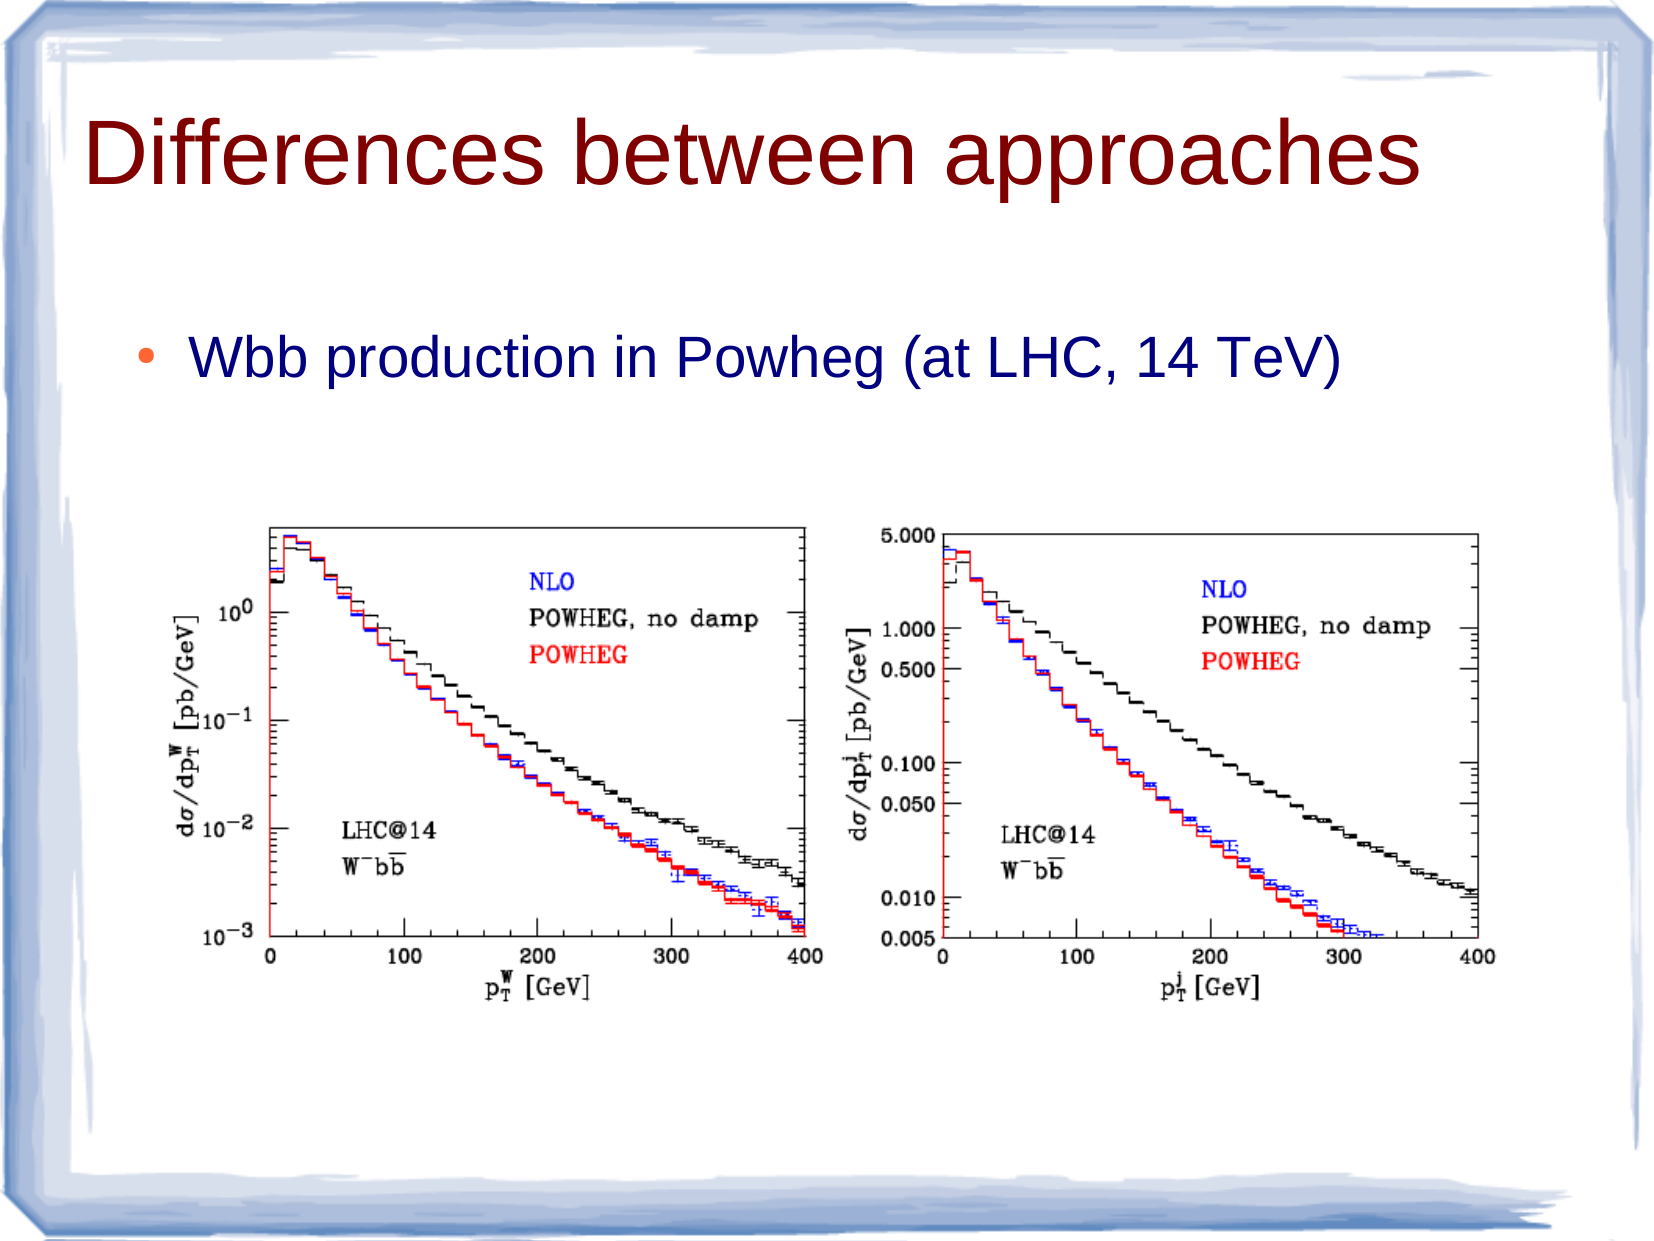

# Differences between approaches
Wbb production in Powheg (at LHC, 14 TeV)